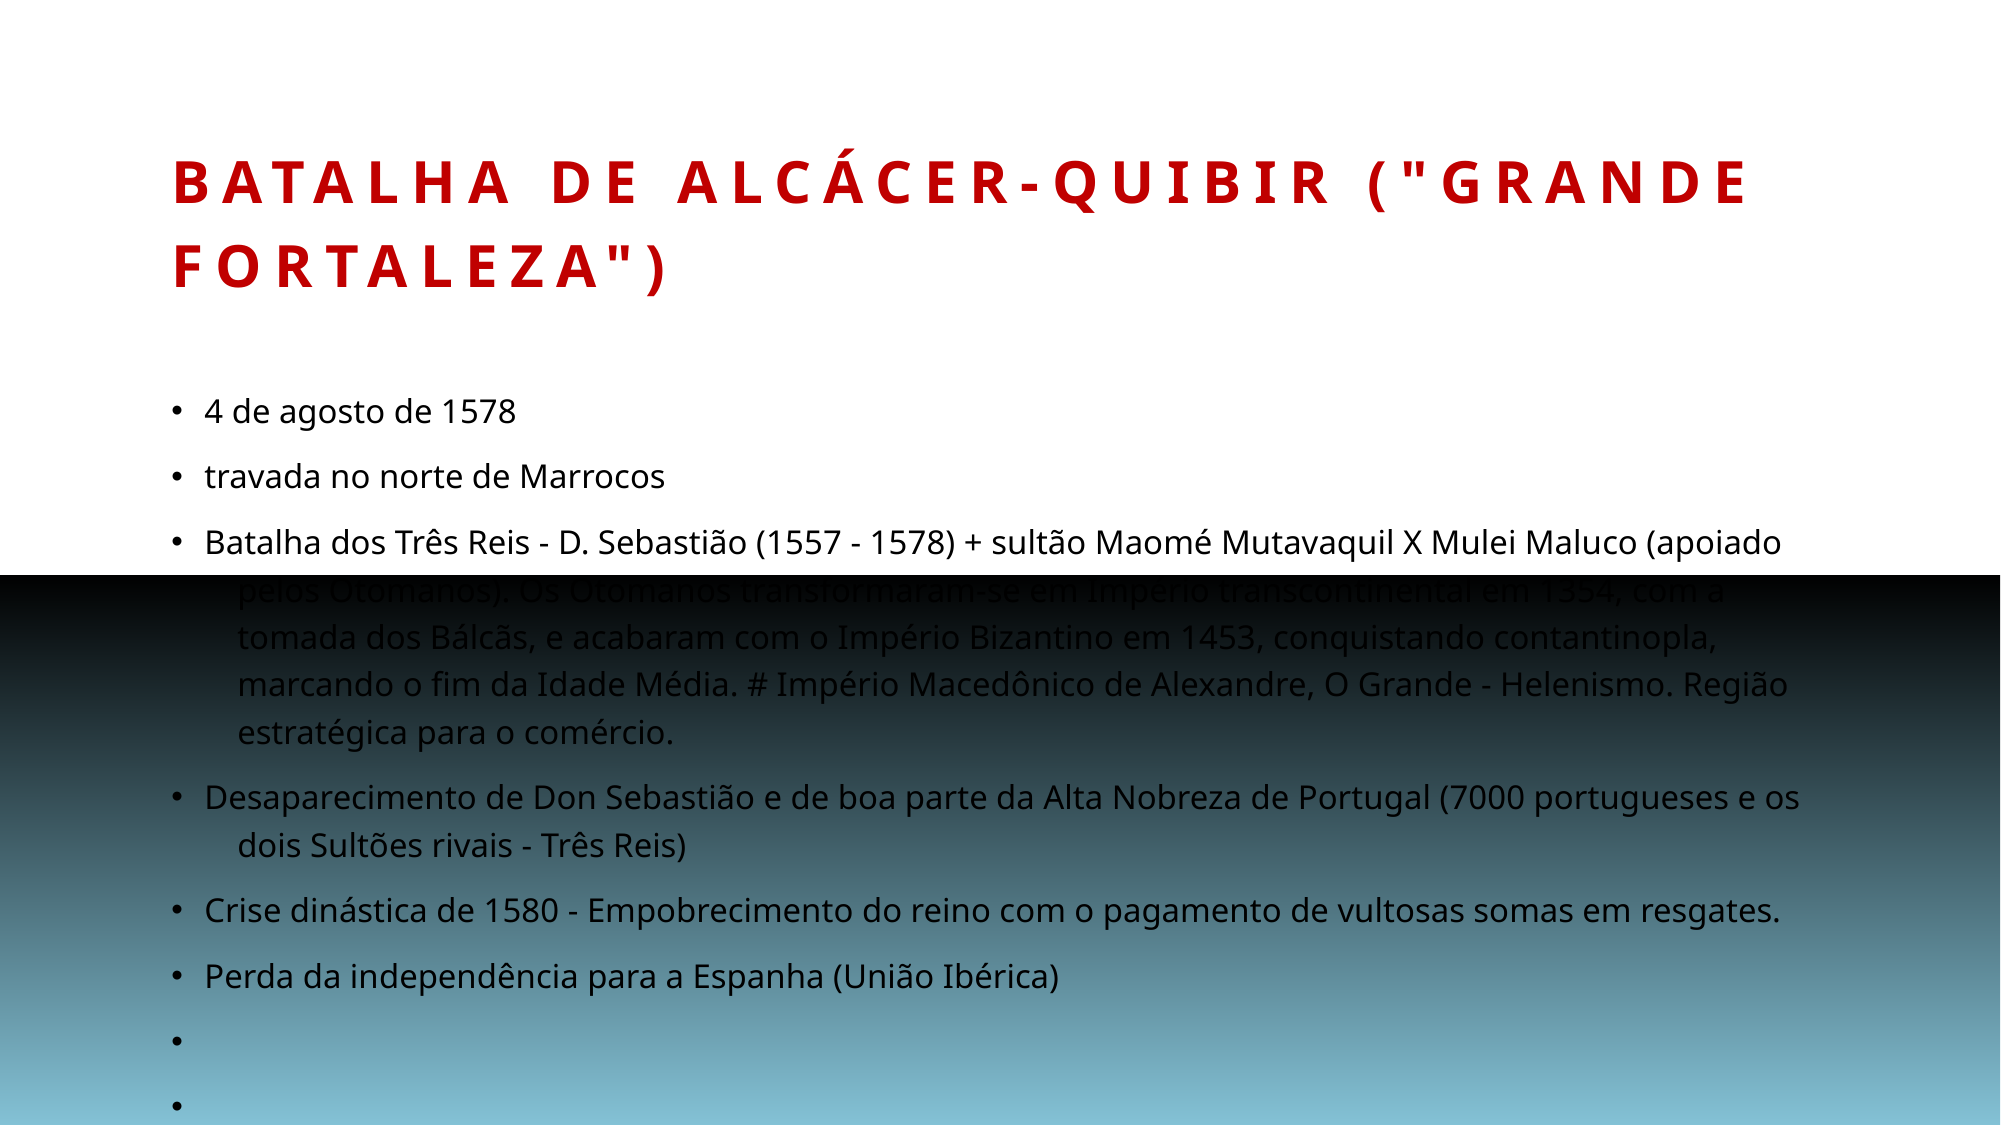

# Batalha de Alcácer-Quibir ("grande fortaleza")
4 de agosto de 1578
travada no norte de Marrocos
Batalha dos Três Reis - D. Sebastião (1557 - 1578) + sultão Maomé Mutavaquil X Mulei Maluco (apoiado pelos Otomanos). Os Otomanos transformaram-se em Império transcontinental em 1354, com a tomada dos Bálcãs, e acabaram com o Império Bizantino em 1453, conquistando contantinopla, marcando o fim da Idade Média. # Império Macedônico de Alexandre, O Grande - Helenismo. Região estratégica para o comércio.
Desaparecimento de Don Sebastião e de boa parte da Alta Nobreza de Portugal (7000 portugueses e os dois Sultões rivais - Três Reis)
Crise dinástica de 1580 - Empobrecimento do reino com o pagamento de vultosas somas em resgates.
Perda da independência para a Espanha (União Ibérica)